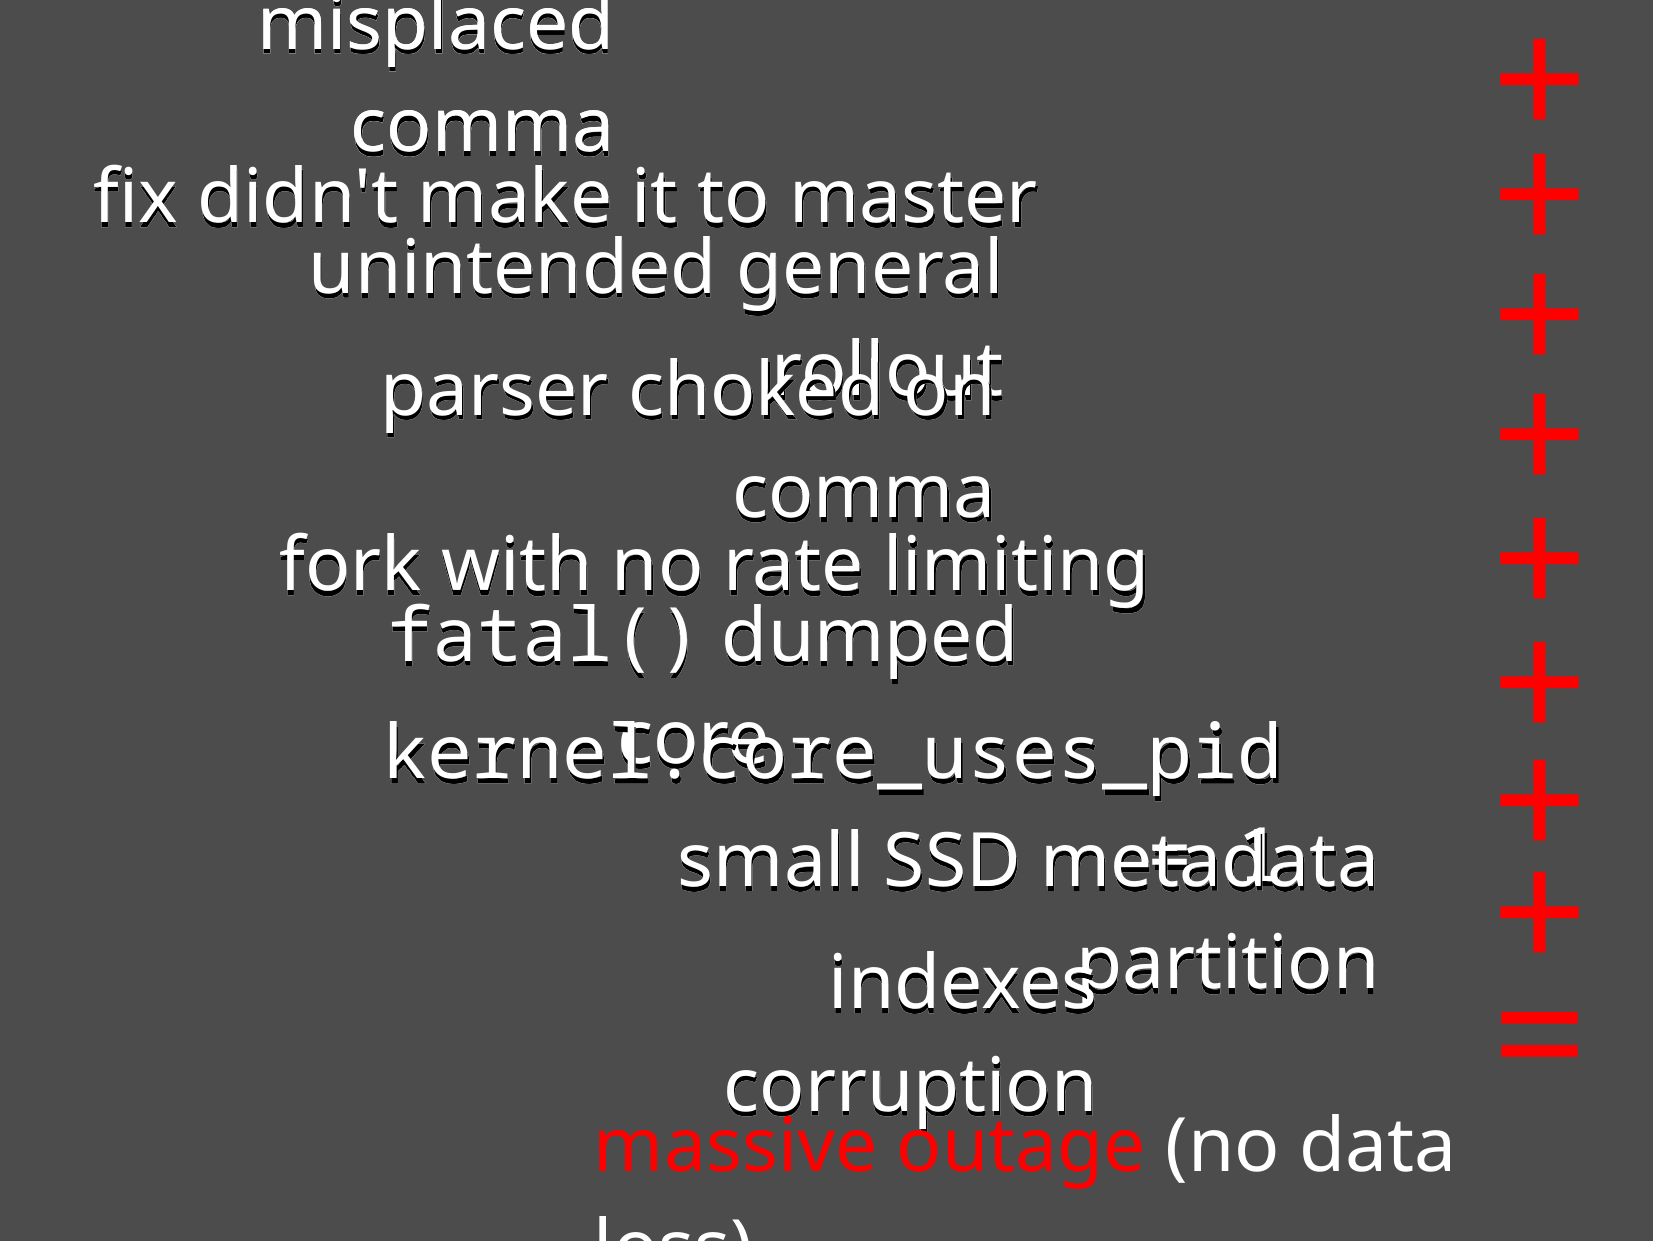

+
misplaced comma
misplaced comma
+
fix didn't make it to master
+
unintended general rollout
+
parser choked on comma
+
fork with no rate limiting
+
fatal() dumped core
+
kernel.core_uses_pid = 1
+
small SSD metadata partition
=
indexes corruption
massive outage (no data loss)